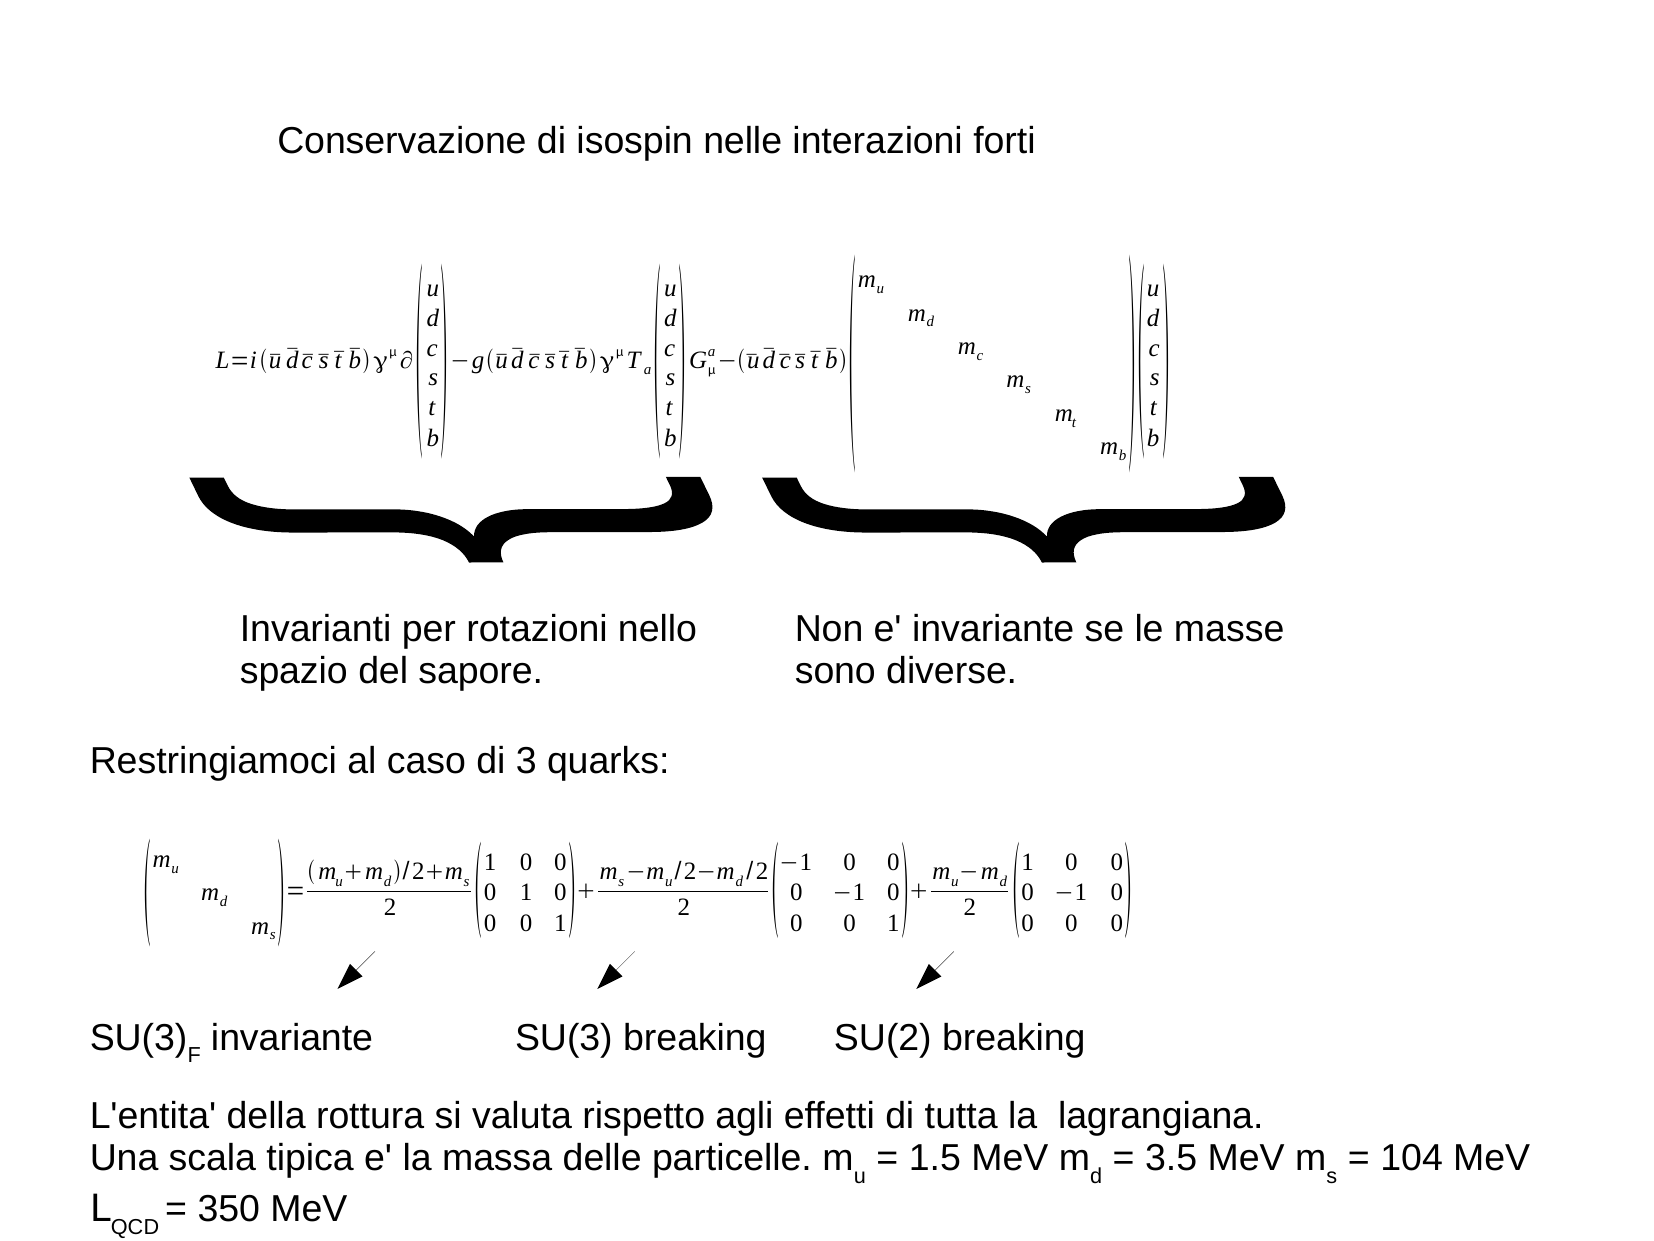

Conservazione di isospin nelle interazioni forti
Invarianti per rotazioni nello spazio del sapore.
Non e' invariante se le masse sono diverse.
Restringiamoci al caso di 3 quarks:
SU(3)F invariante
SU(3) breaking
SU(2) breaking
L'entita' della rottura si valuta rispetto agli effetti di tutta la lagrangiana.
Una scala tipica e' la massa delle particelle. mu = 1.5 MeV md = 3.5 MeV ms = 104 MeV
LQCD = 350 MeV